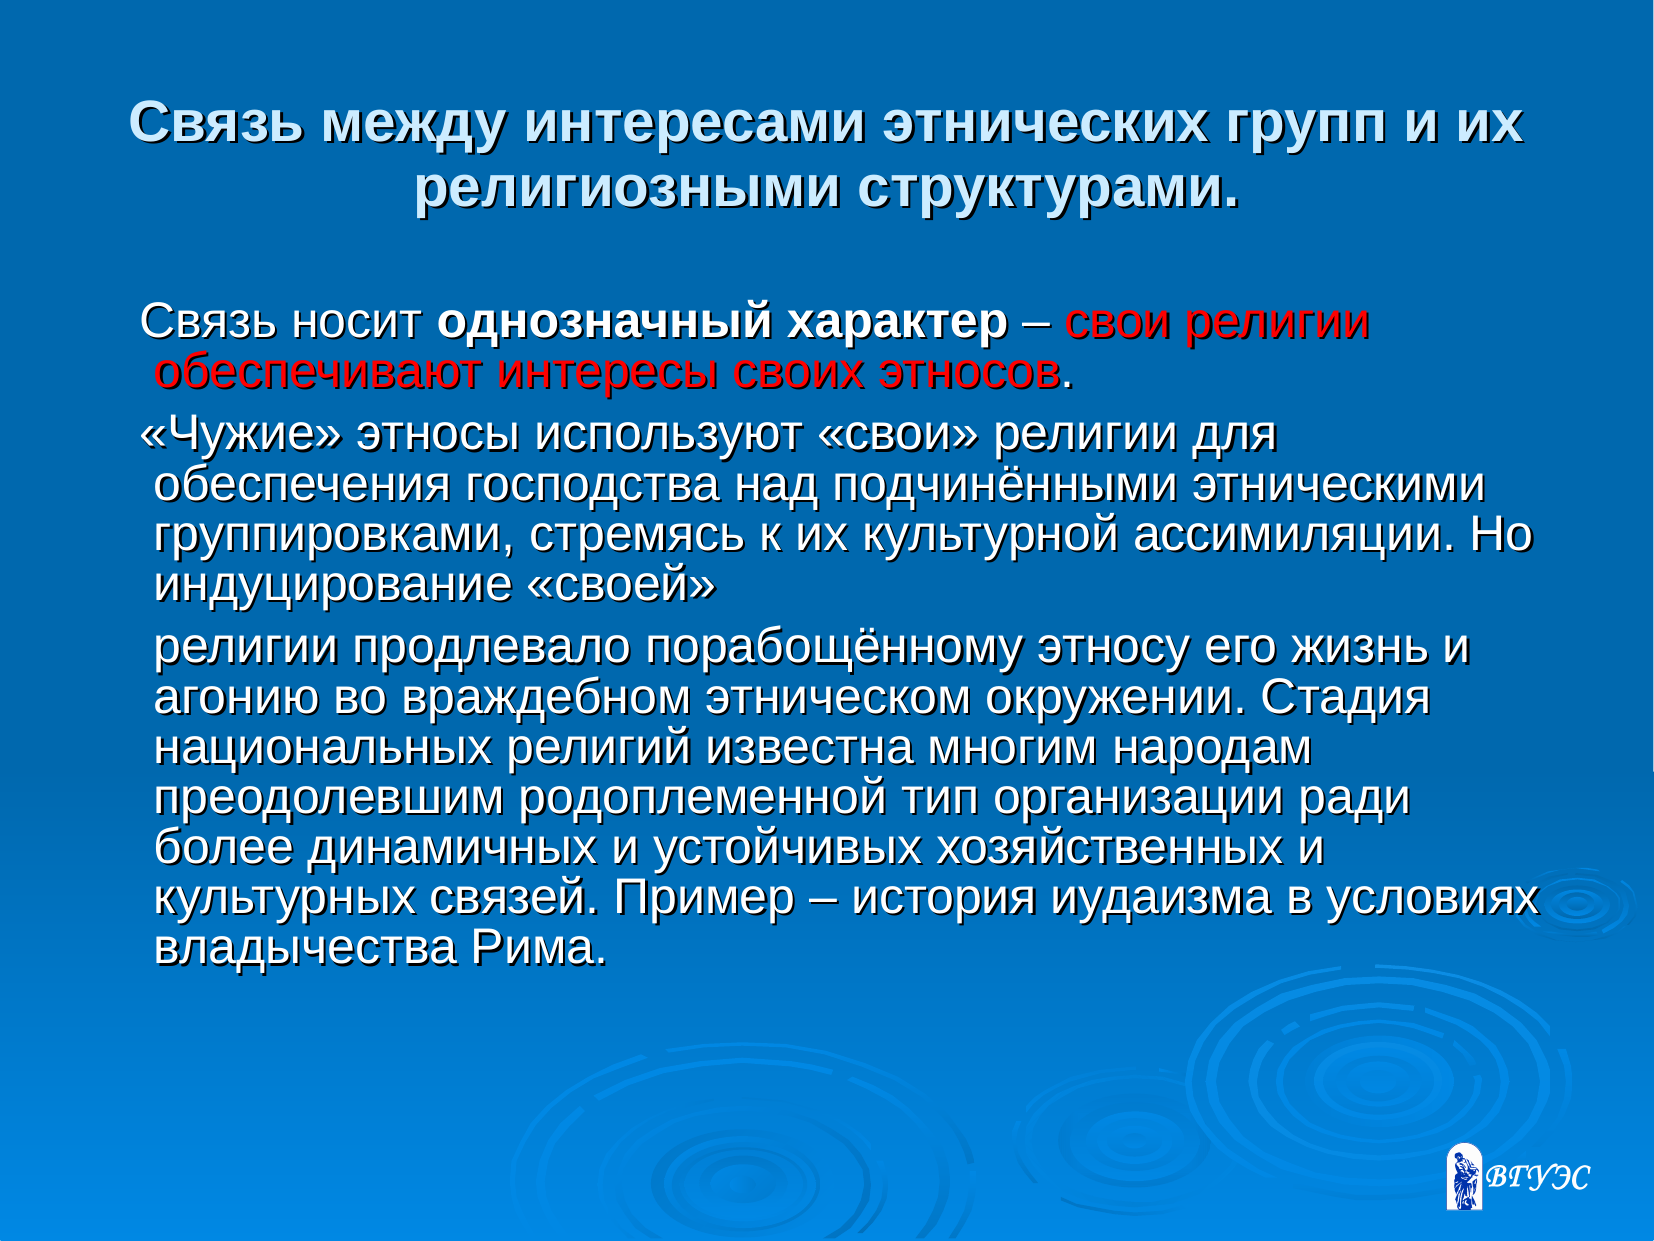

# Связь между интересами этнических групп и их религиозными структурами.
 Связь носит однозначный характер – свои религии обеспечивают интересы своих этносов.
 «Чужие» этносы используют «свои» религии для обеспечения господства над подчинёнными этническими группировками, стремясь к их культурной ассимиляции. Но индуцирование «своей»
 религии продлевало порабощённому этносу его жизнь и агонию во враждебном этническом окружении. Стадия национальных религий известна многим народам преодолевшим родоплеменной тип организации ради более динамичных и устойчивых хозяйственных и культурных связей. Пример – история иудаизма в условиях владычества Рима.